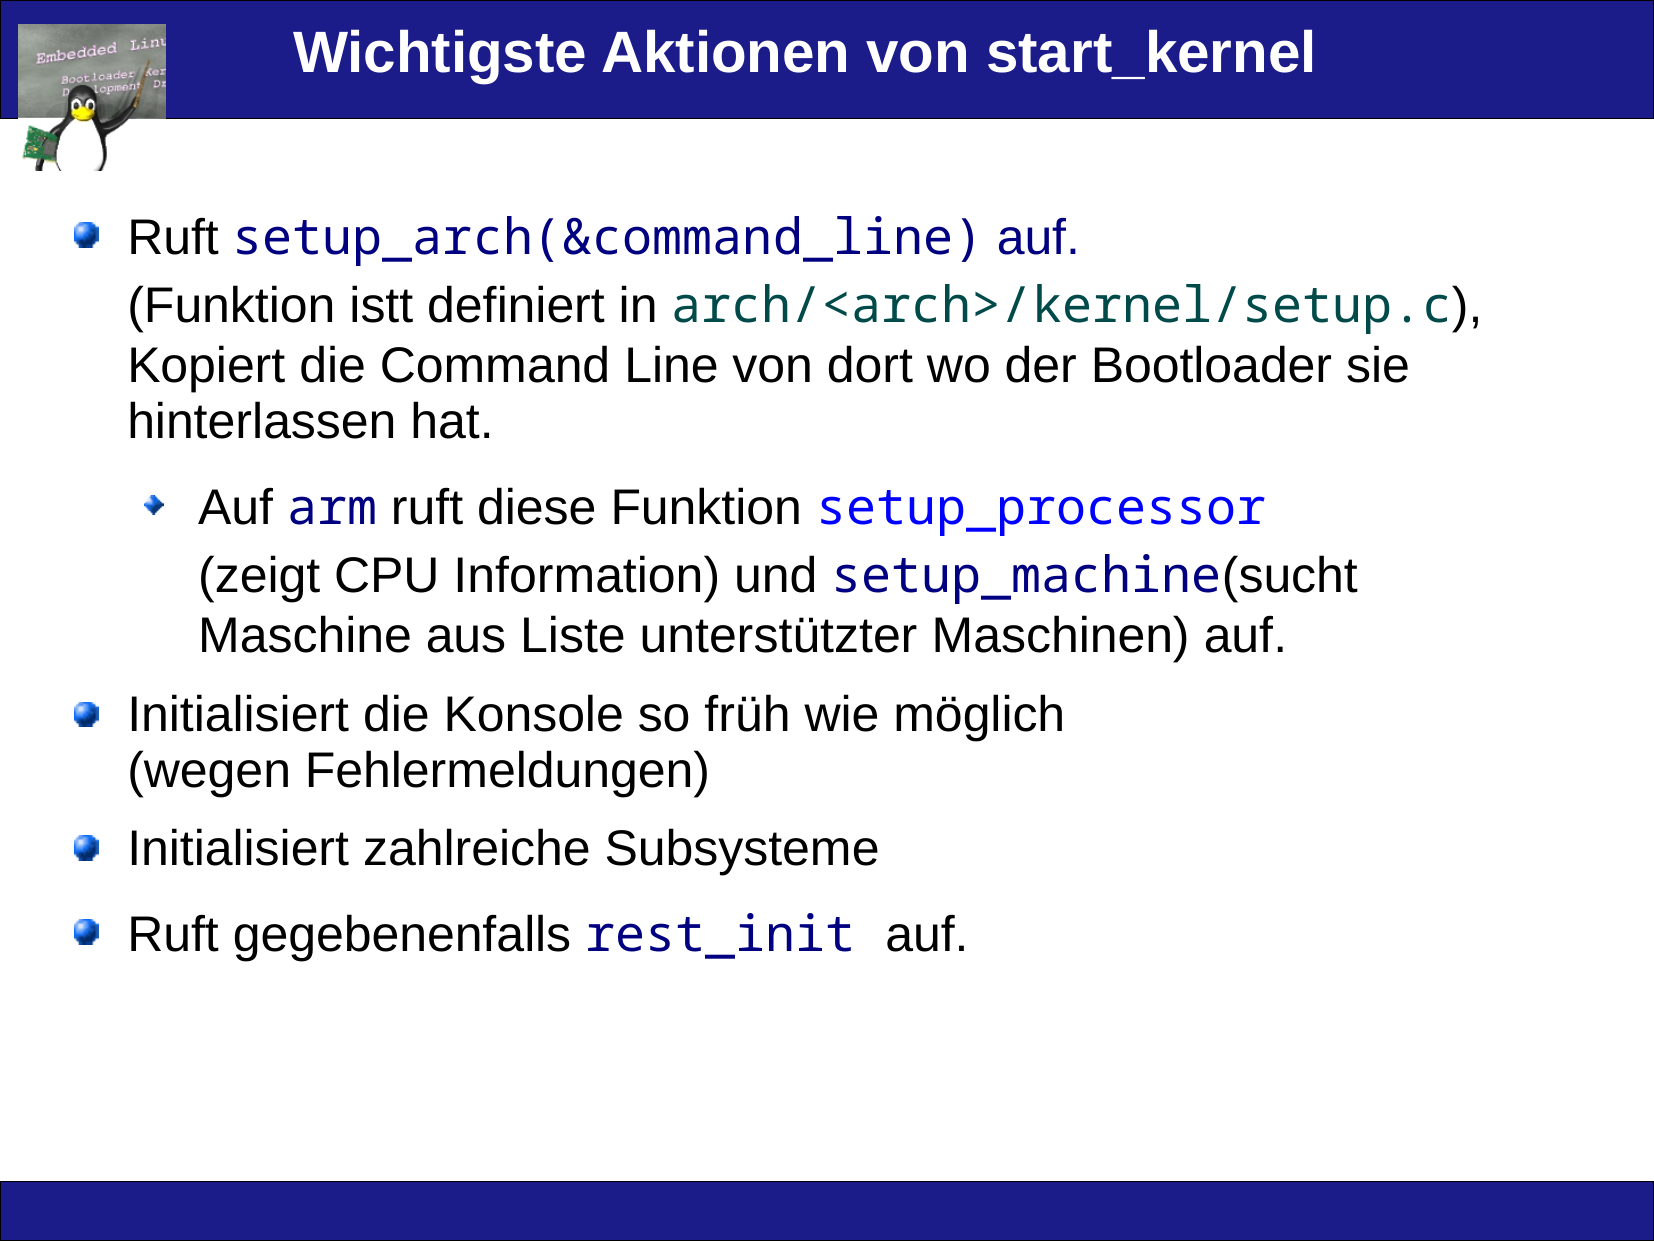

# Wichtigste Aktionen von start_kernel
Ruft setup_arch(&command_line) auf.
(Funktion istt definiert in arch/<arch>/kernel/setup.c), Kopiert die Command Line von dort wo der Bootloader sie hinterlassen hat.
Auf arm ruft diese Funktion setup_processor
(zeigt CPU Information) und setup_machine(sucht Maschine aus Liste unterstützter Maschinen) auf.
Initialisiert die Konsole so früh wie möglich
(wegen Fehlermeldungen)
Initialisiert zahlreiche Subsysteme
Ruft gegebenenfalls rest_init auf.